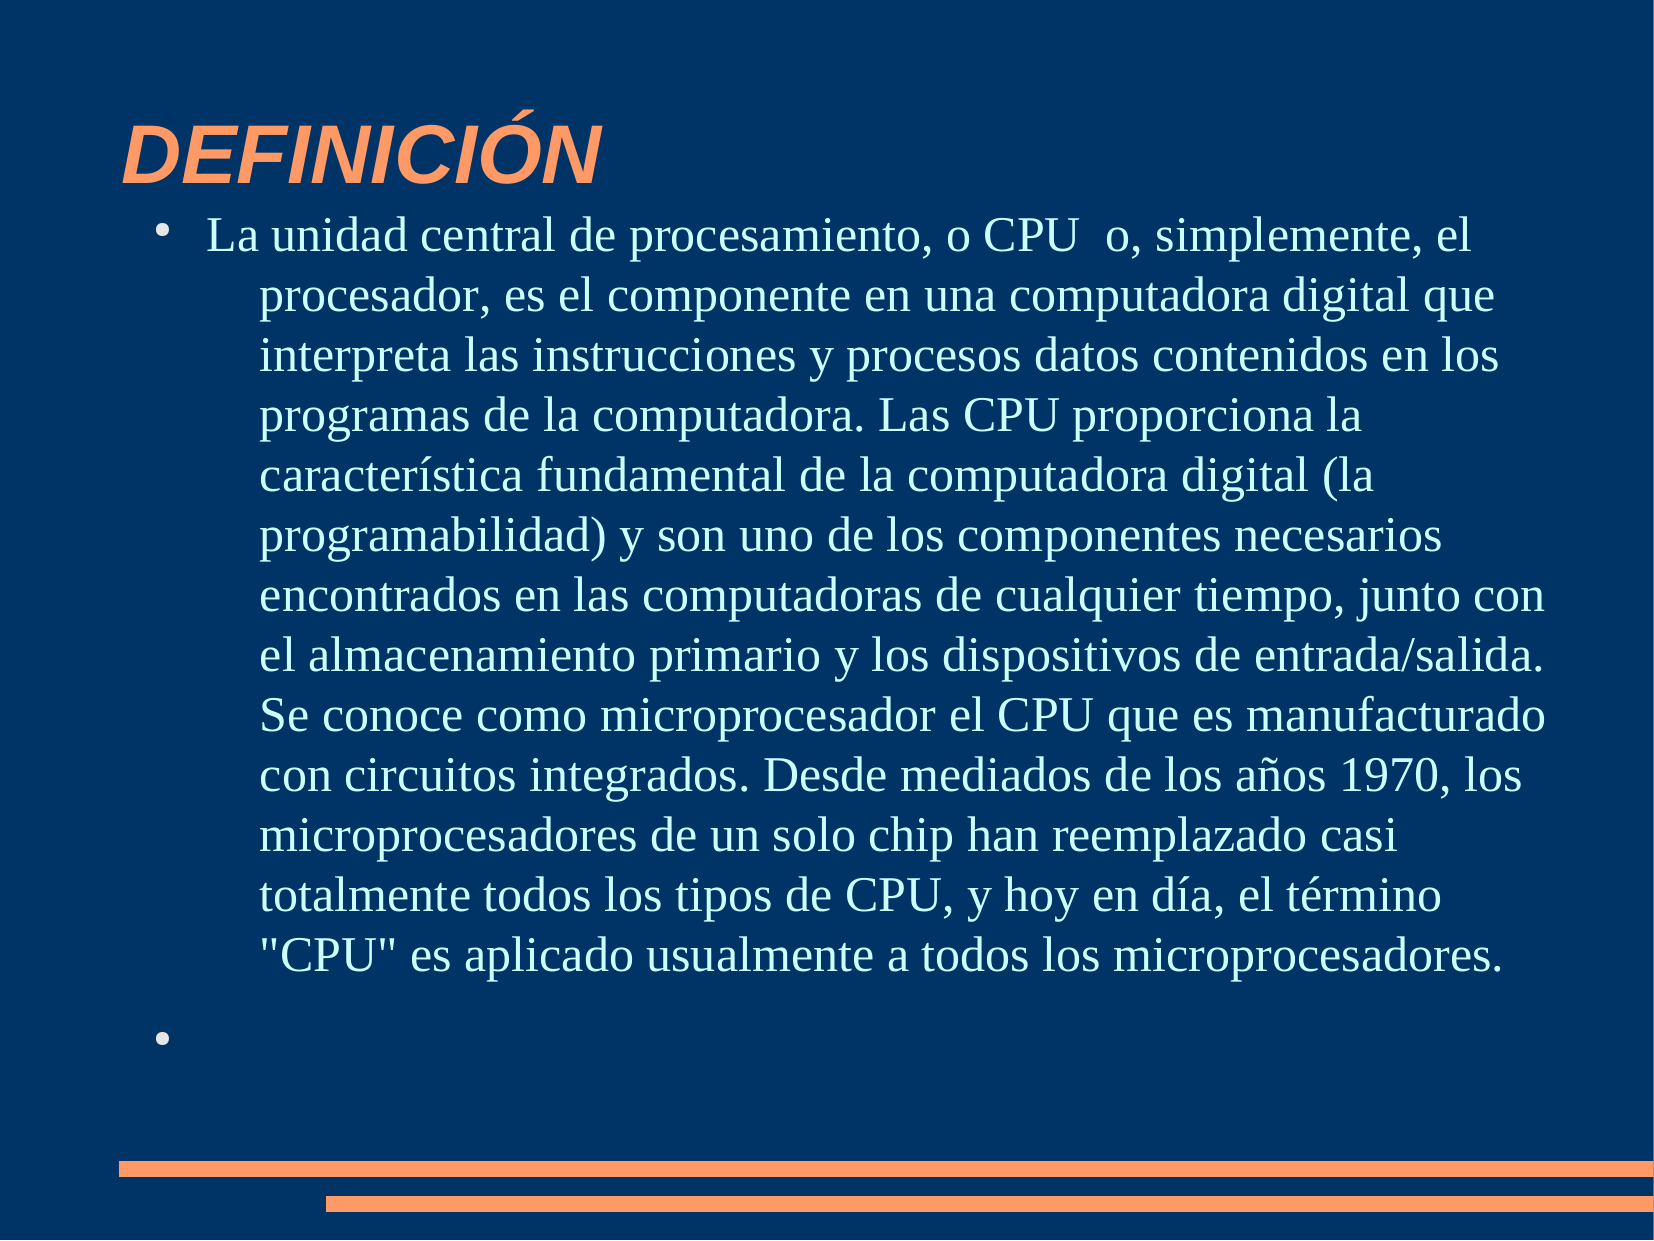

# DEFINICIÓN
La unidad central de procesamiento, o CPU o, simplemente, el procesador, es el componente en una computadora digital que interpreta las instrucciones y procesos datos contenidos en los programas de la computadora. Las CPU proporciona la característica fundamental de la computadora digital (la programabilidad) y son uno de los componentes necesarios encontrados en las computadoras de cualquier tiempo, junto con el almacenamiento primario y los dispositivos de entrada/salida. Se conoce como microprocesador el CPU que es manufacturado con circuitos integrados. Desde mediados de los años 1970, los microprocesadores de un solo chip han reemplazado casi totalmente todos los tipos de CPU, y hoy en día, el término "CPU" es aplicado usualmente a todos los microprocesadores.